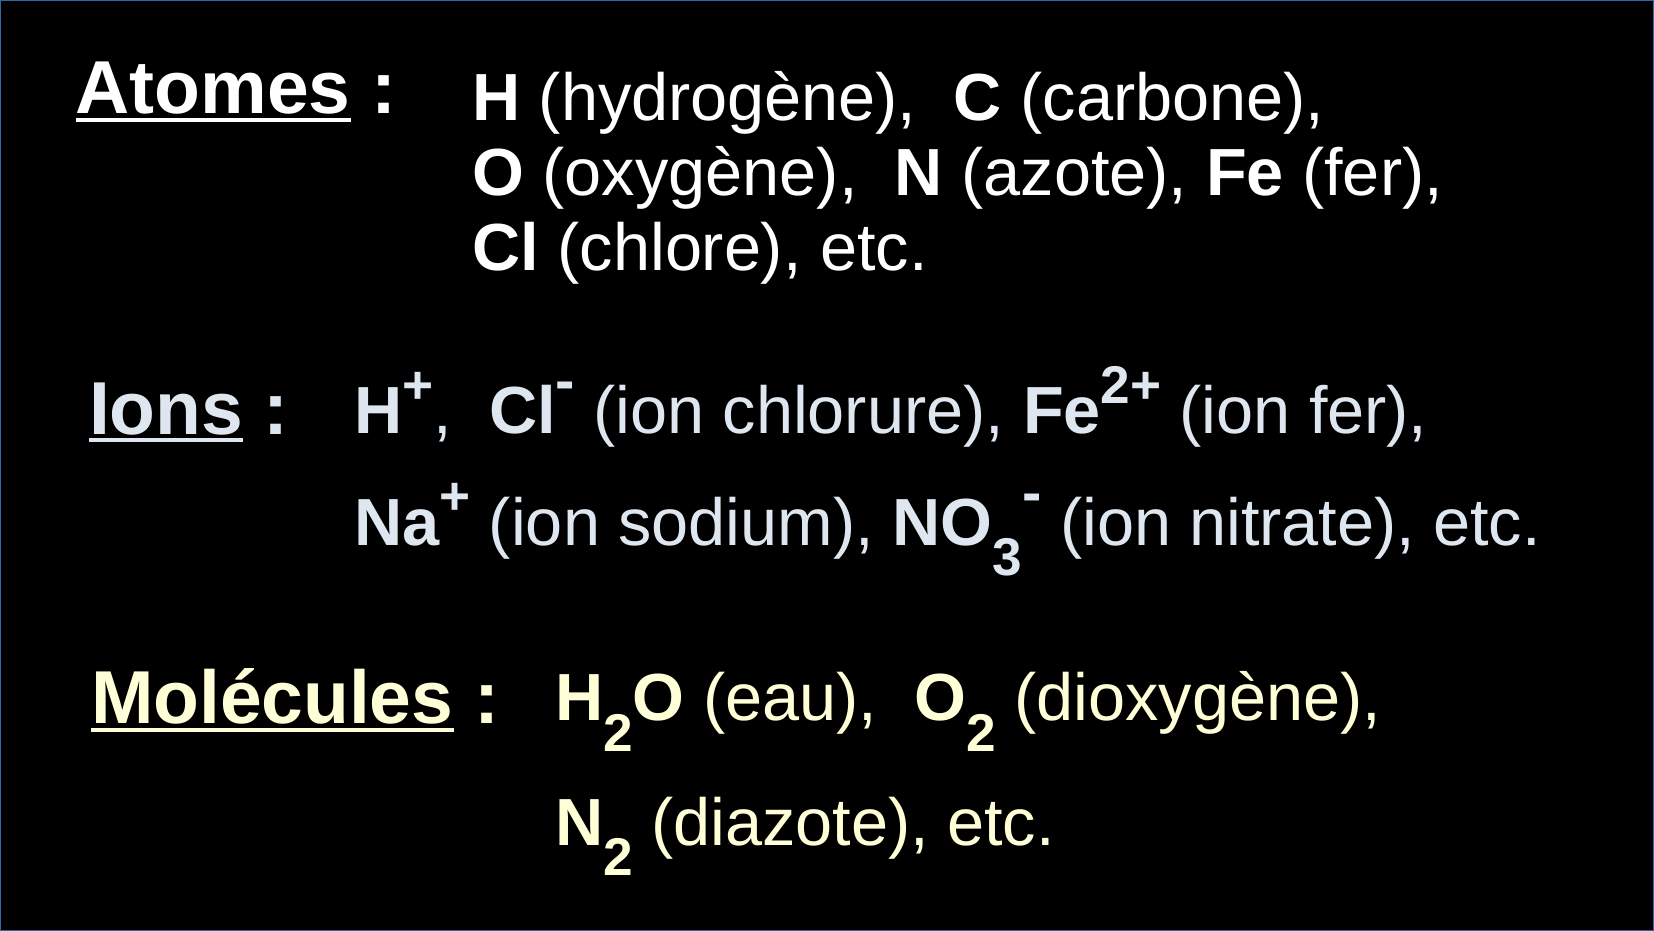

# Atomes :
H (hydrogène), C (carbone),
O (oxygène), N (azote), Fe (fer),
Cl (chlore), etc.
H+, Cl- (ion chlorure), Fe2+ (ion fer), Na+ (ion sodium), NO3- (ion nitrate), etc.
Ions :
Molécules :
H2O (eau), O2 (dioxygène),
N2 (diazote), etc.